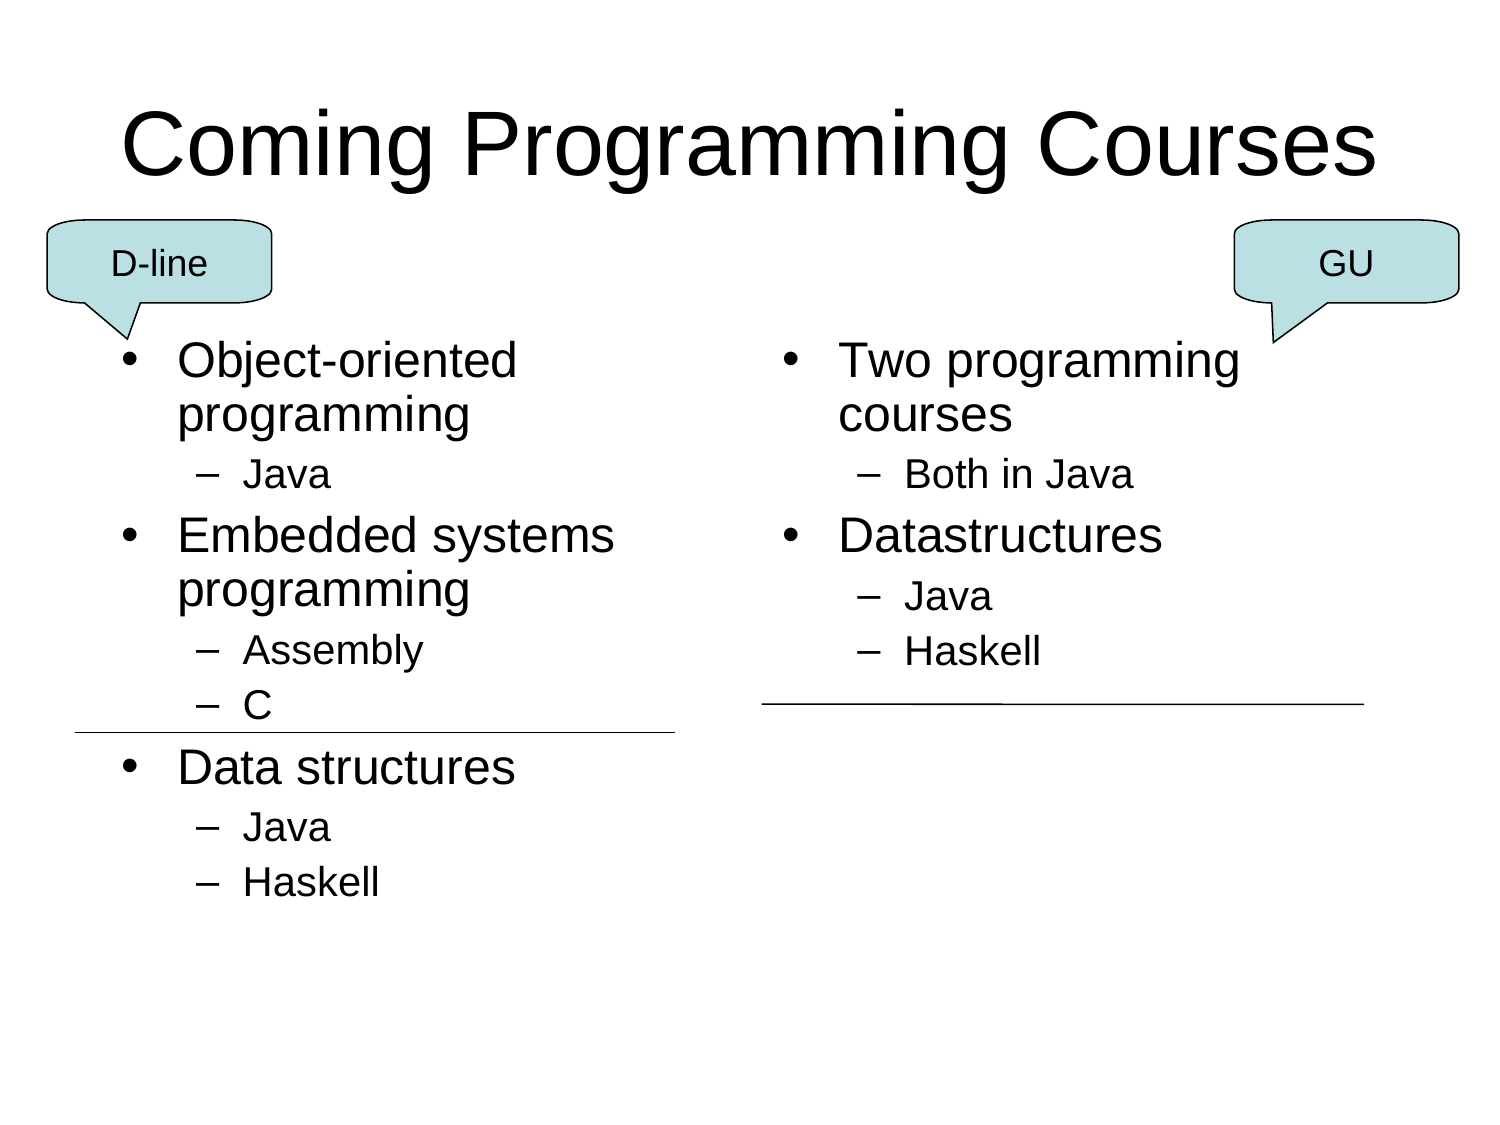

# Coming Programming Courses
D-line
GU
Object-oriented programming
Java
Embedded systems programming
Assembly
C
Data structures
Java
Haskell
Two programming courses
Both in Java
Datastructures
Java
Haskell